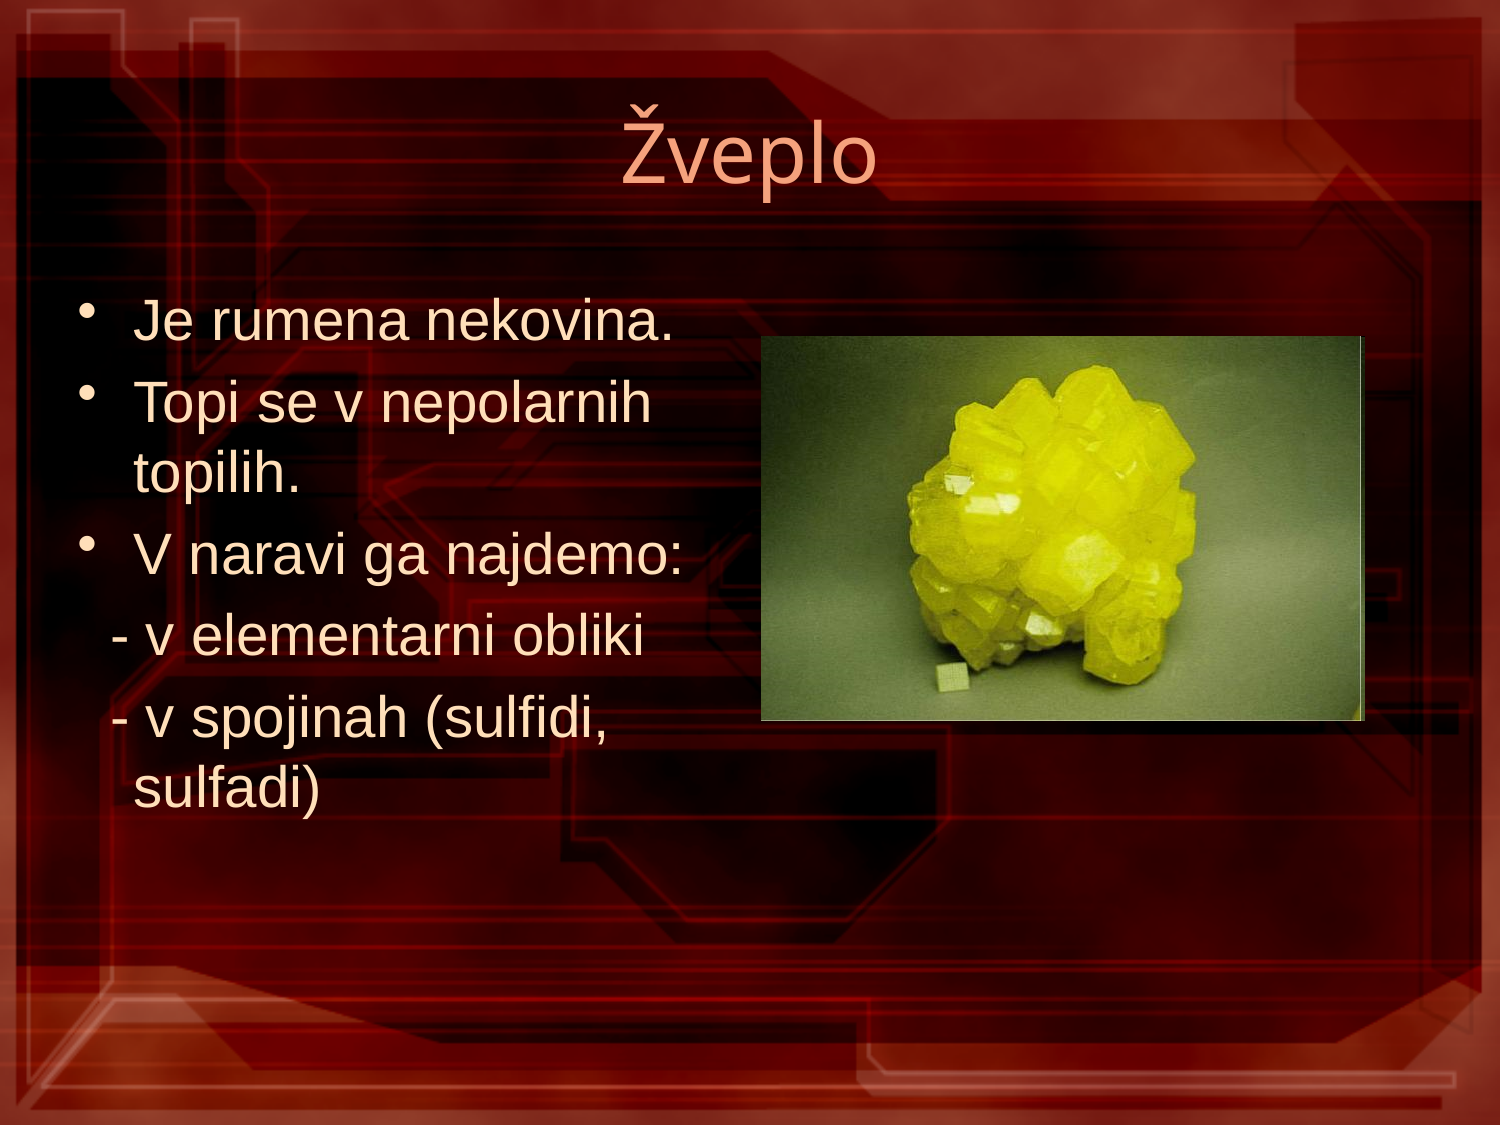

# Žveplo
Je rumena nekovina.
Topi se v nepolarnih topilih.
V naravi ga najdemo:
 - v elementarni obliki
 - v spojinah (sulfidi, sulfadi)